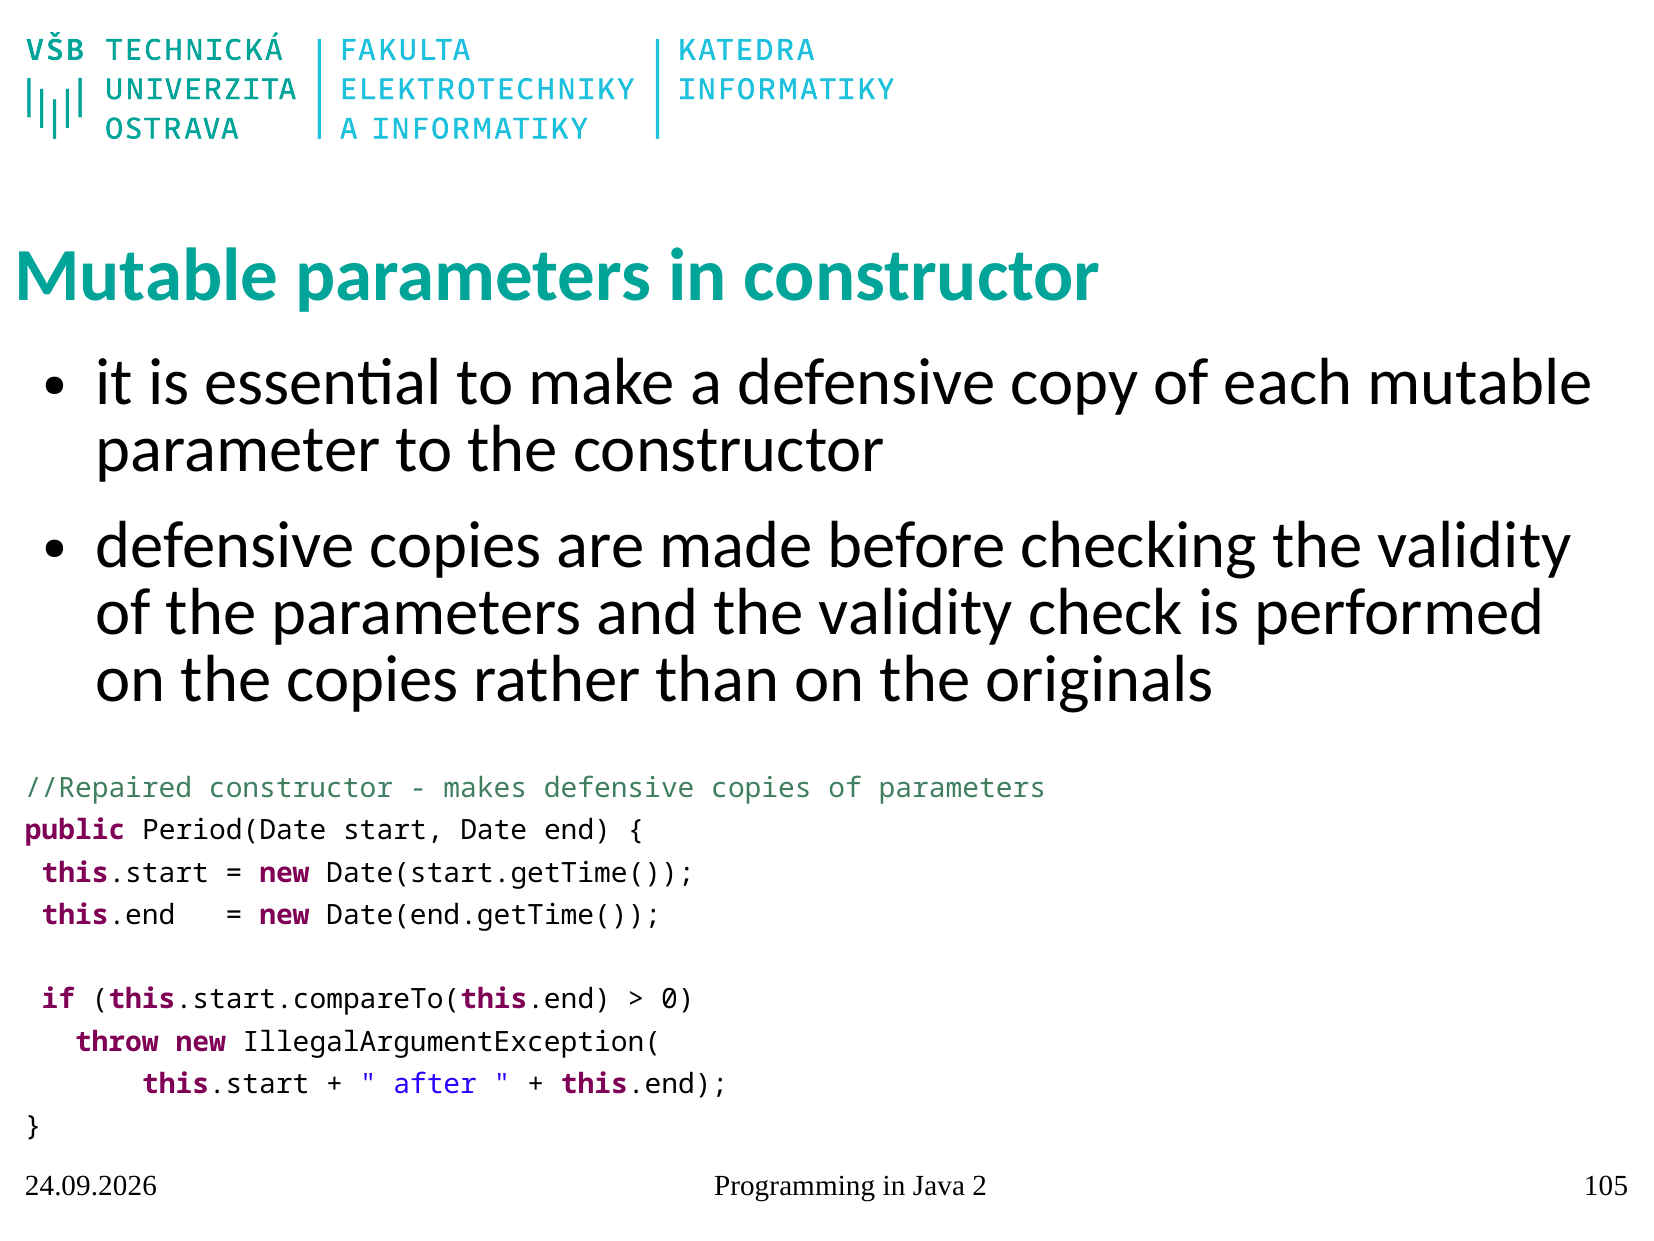

# Mutable parameters in constructor
it is essential to make a defensive copy of each mutable parameter to the constructor
defensive copies are made before checking the validity of the parameters and the validity check is performed on the copies rather than on the originals
//Repaired constructor - makes defensive copies of parameters
public Period(Date start, Date end) {
 this.start = new Date(start.getTime());
 this.end = new Date(end.getTime());
 if (this.start.compareTo(this.end) > 0)
 throw new IllegalArgumentException(
 this.start + " after " + this.end);
}
Programming in Java 2
105